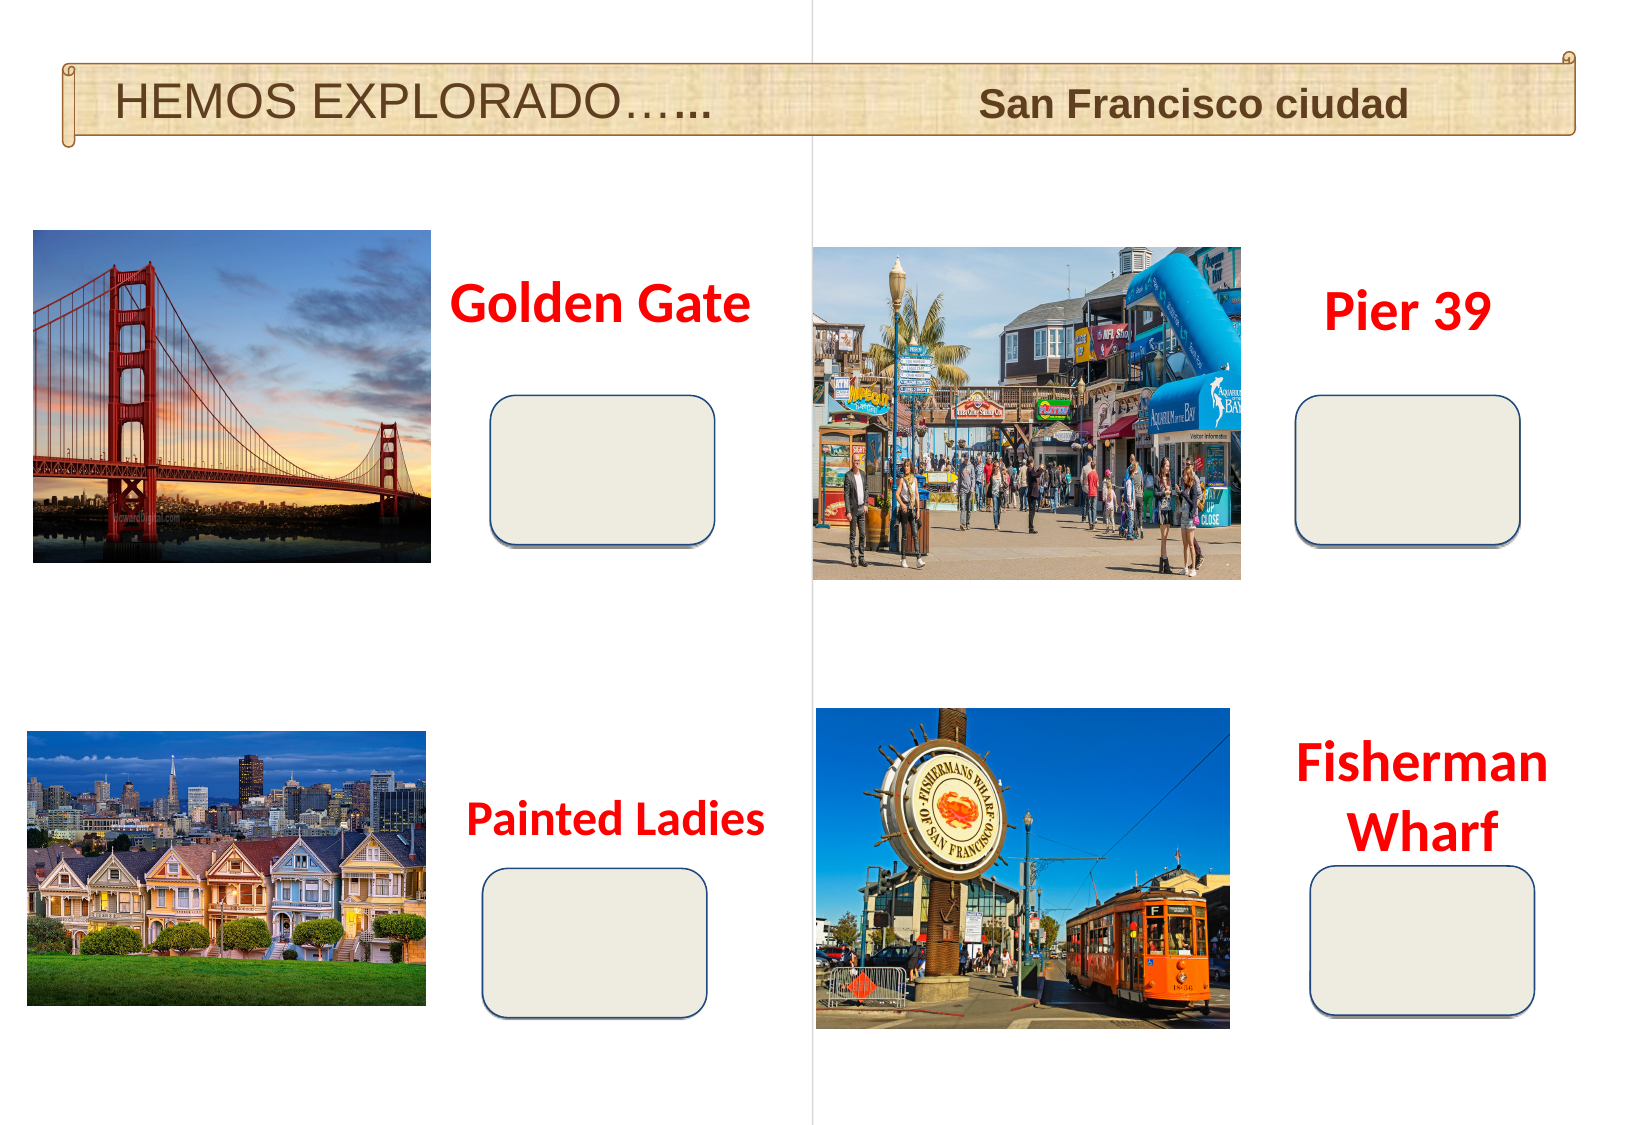

HEMOS EXPLORADO…… San Francisco ciudad
Golden Gate
Pier 39
Fisherman Wharf
Painted Ladies